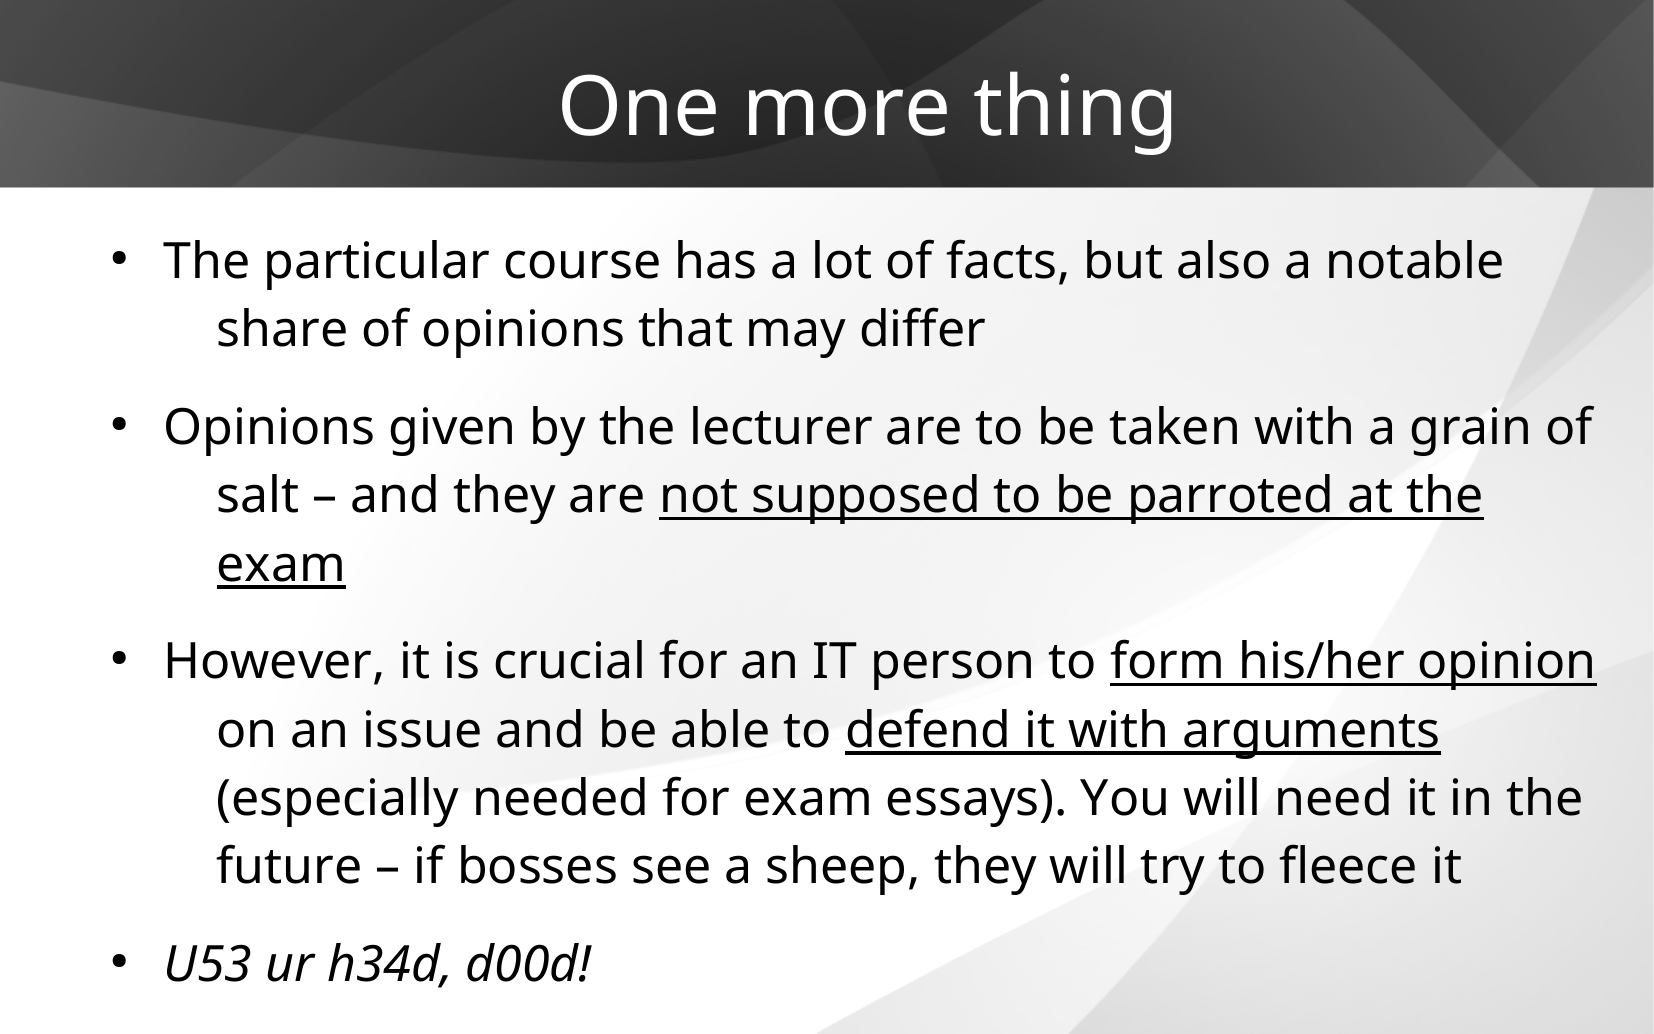

# One more thing
The particular course has a lot of facts, but also a notable share of opinions that may differ
Opinions given by the lecturer are to be taken with a grain of salt – and they are not supposed to be parroted at the exam
However, it is crucial for an IT person to form his/her opinion on an issue and be able to defend it with arguments (especially needed for exam essays). You will need it in the future – if bosses see a sheep, they will try to fleece it
U53 ur h34d, d00d!